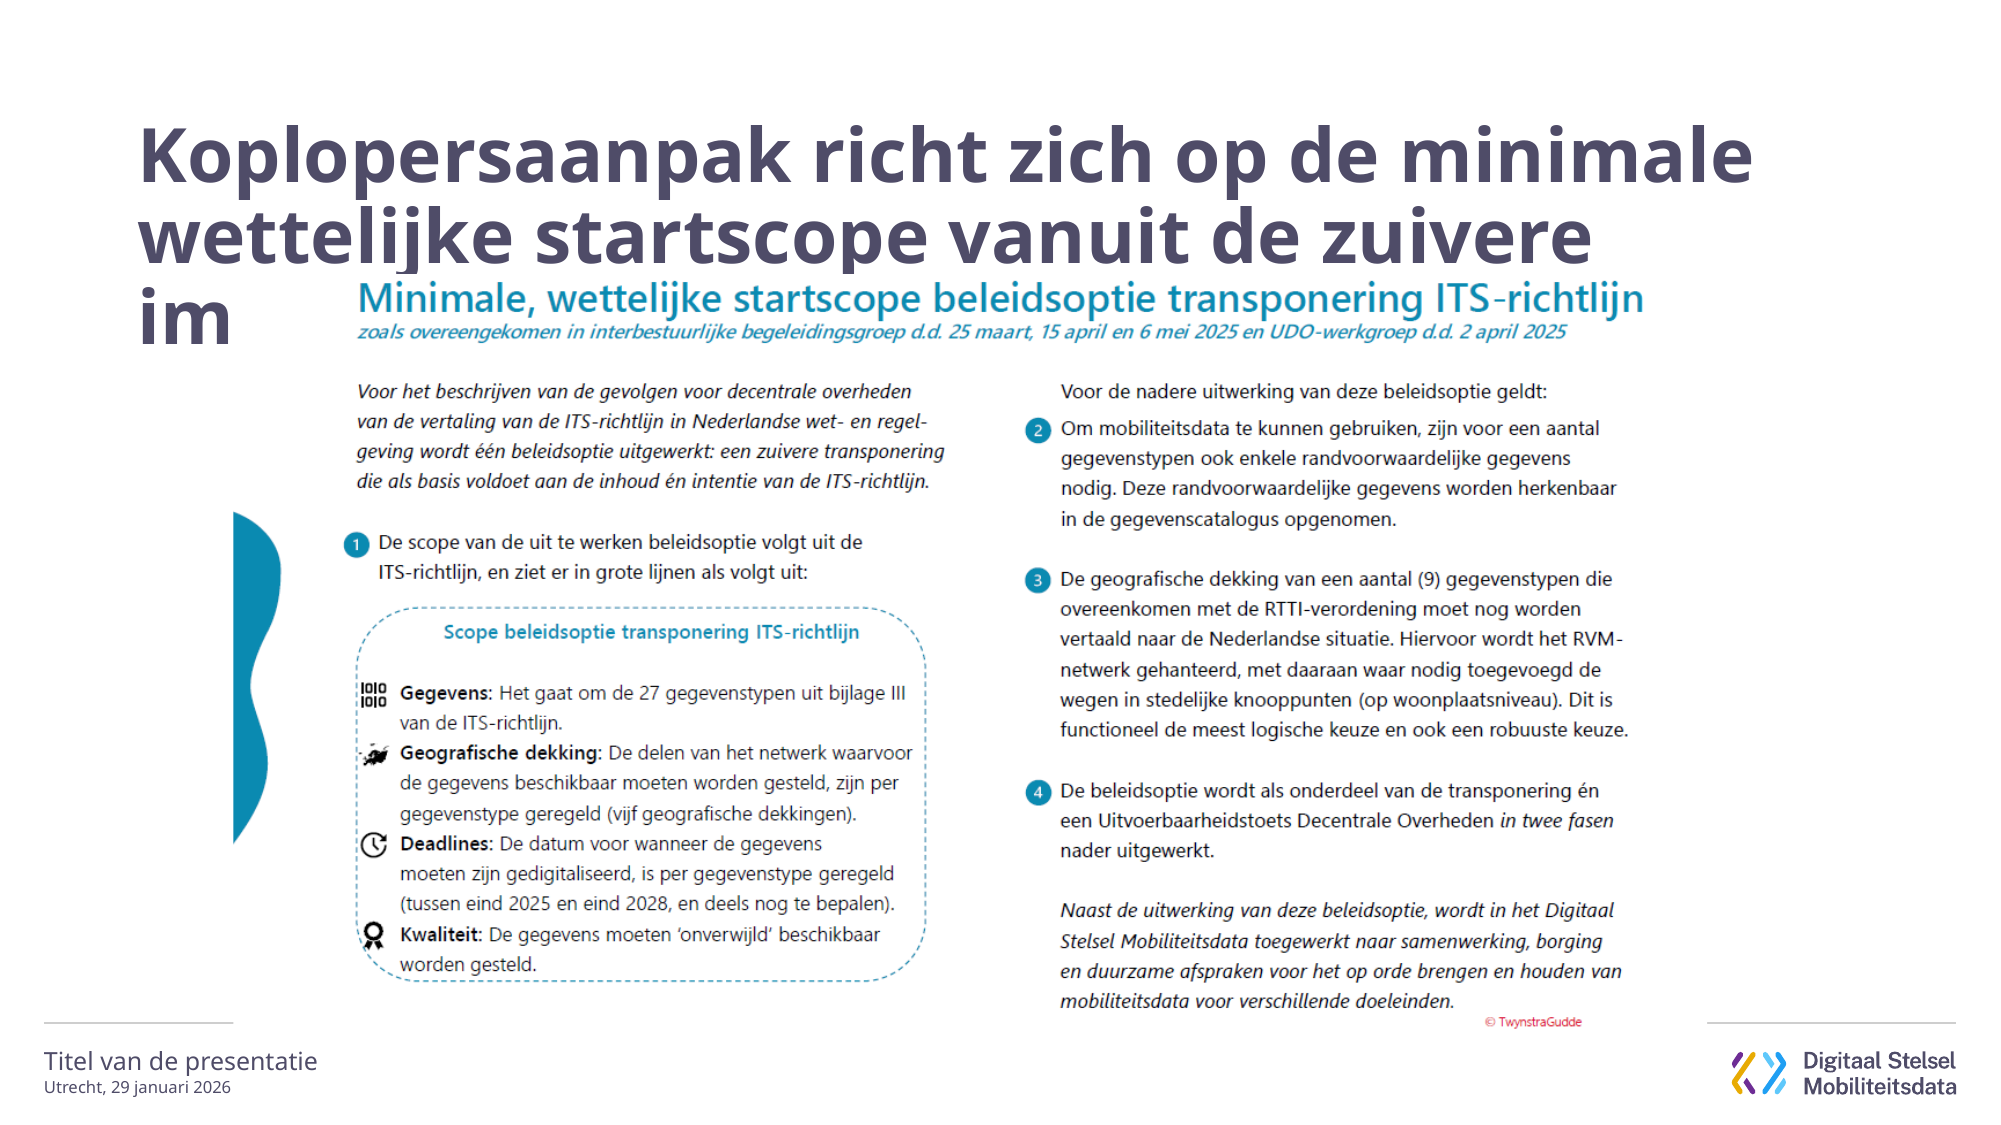

# Koplopersaanpak richt zich op de minimale wettelijke startscope vanuit de zuivere implementatie ITS-richtlijn
Titel van de presentatie
Utrecht, 29 januari 2026